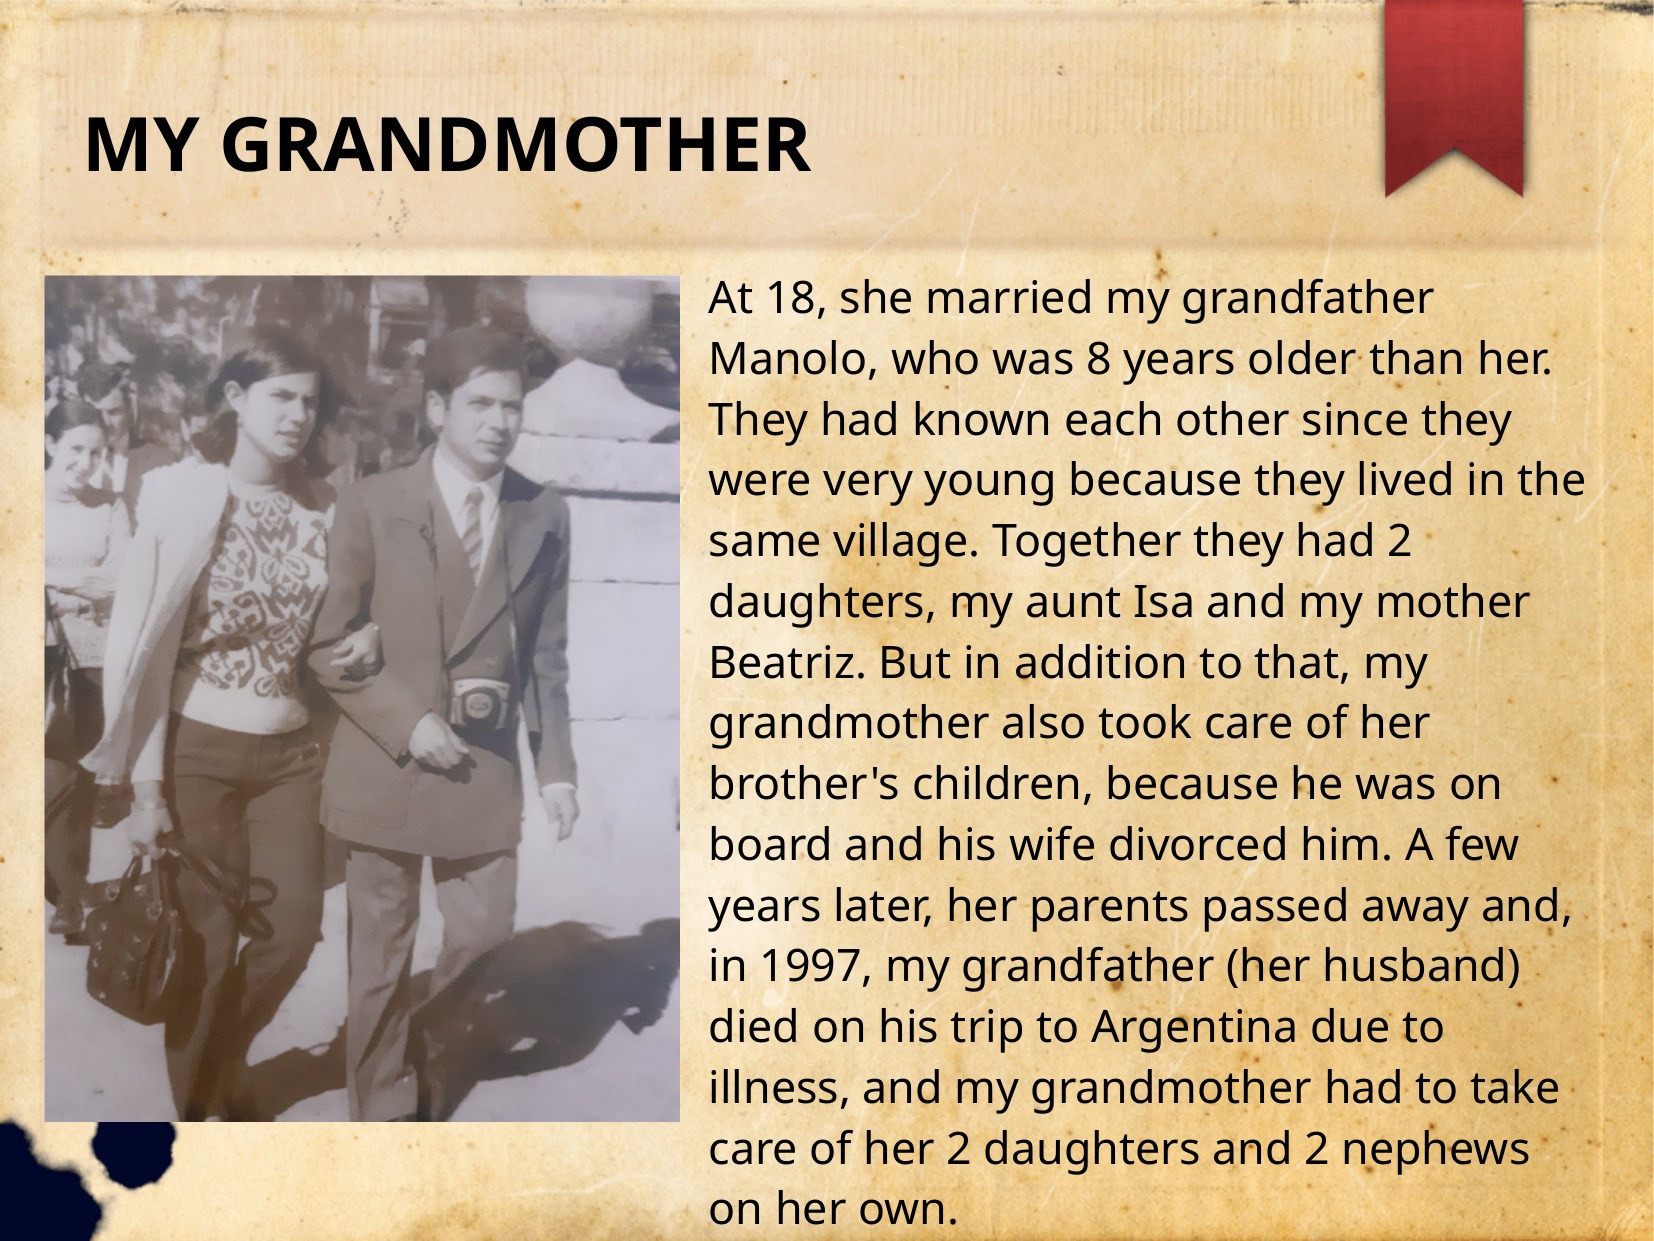

# MY GRANDMOTHER
At 18, she married my grandfather Manolo, who was 8 years older than her. They had known each other since they were very young because they lived in the same village. Together they had 2 daughters, my aunt Isa and my mother Beatriz. But in addition to that, my grandmother also took care of her brother's children, because he was on board and his wife divorced him. A few years later, her parents passed away and, in 1997, my grandfather (her husband) died on his trip to Argentina due to illness, and my grandmother had to take care of her 2 daughters and 2 nephews on her own.